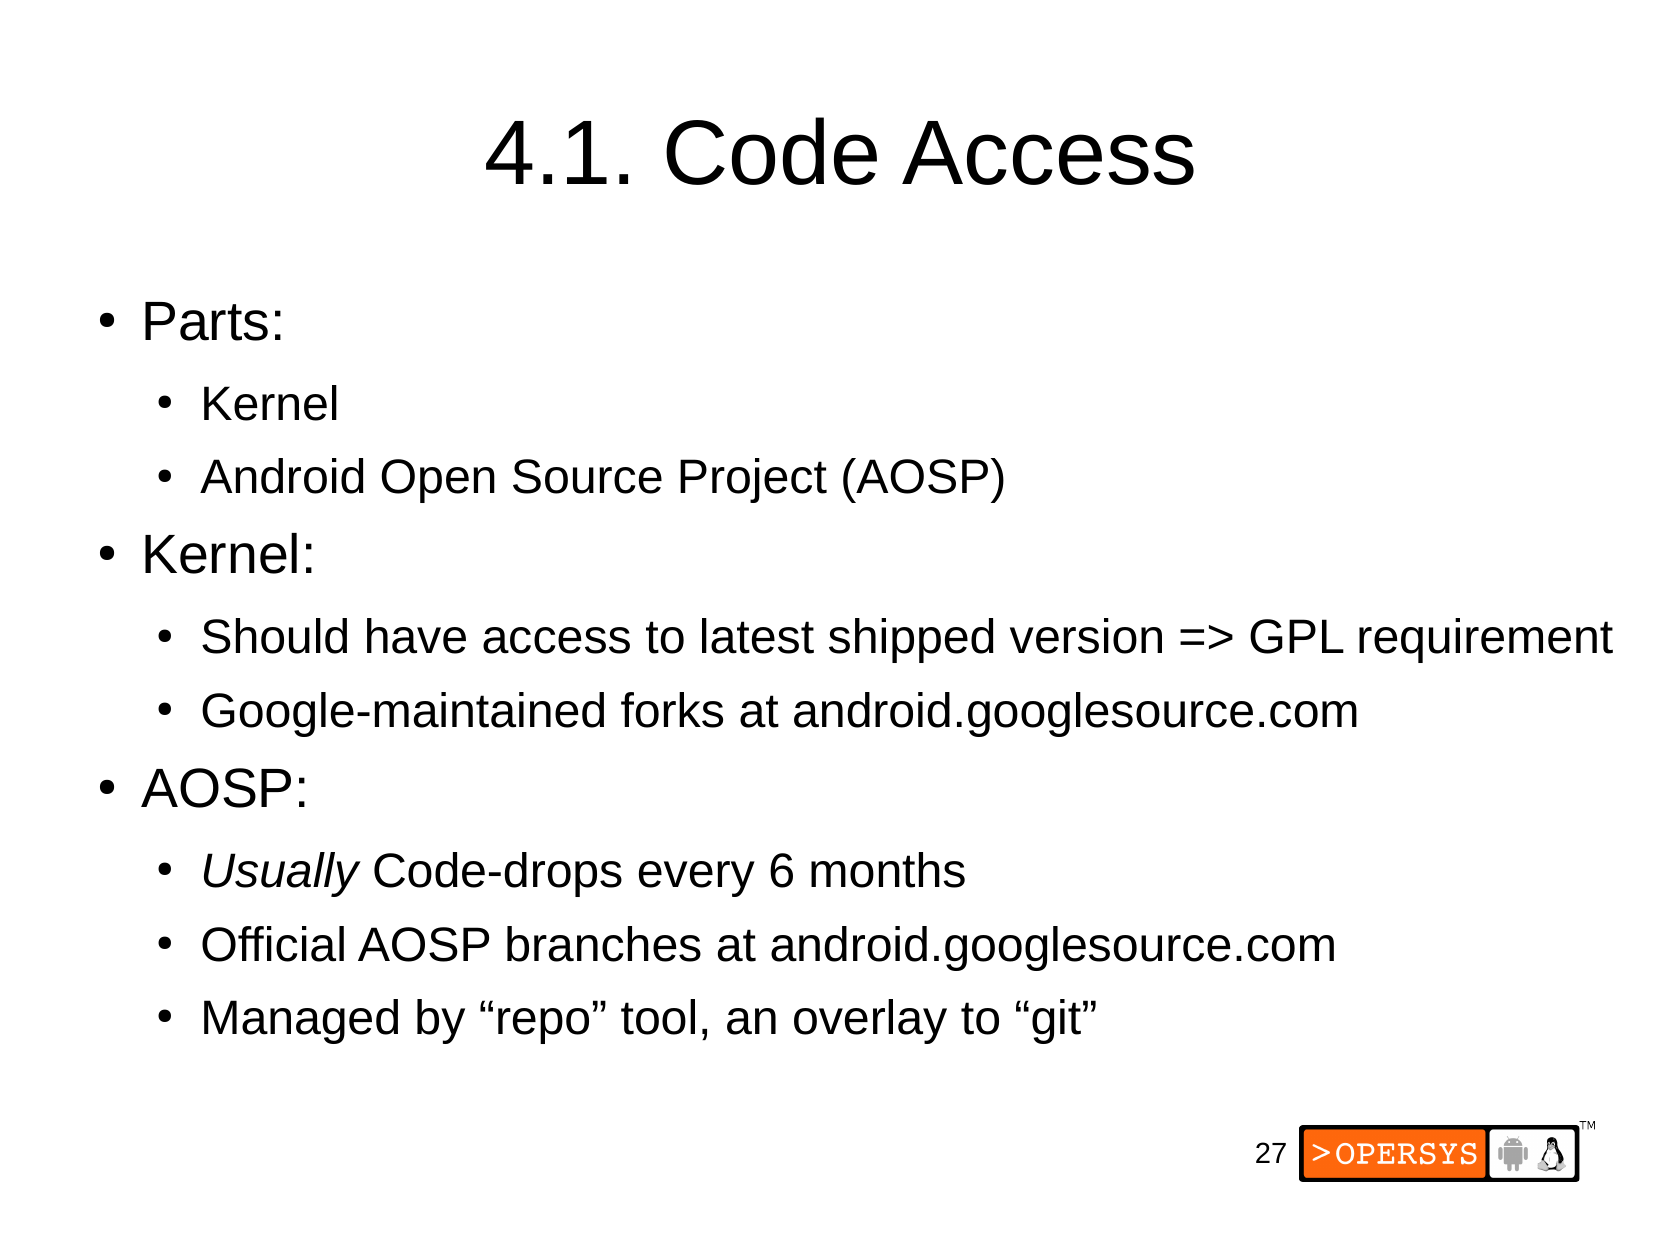

# 4.1. Code Access
Parts:
Kernel
Android Open Source Project (AOSP)
Kernel:
Should have access to latest shipped version => GPL requirement
Google-maintained forks at android.googlesource.com
AOSP:
Usually Code-drops every 6 months
Official AOSP branches at android.googlesource.com
Managed by “repo” tool, an overlay to “git”